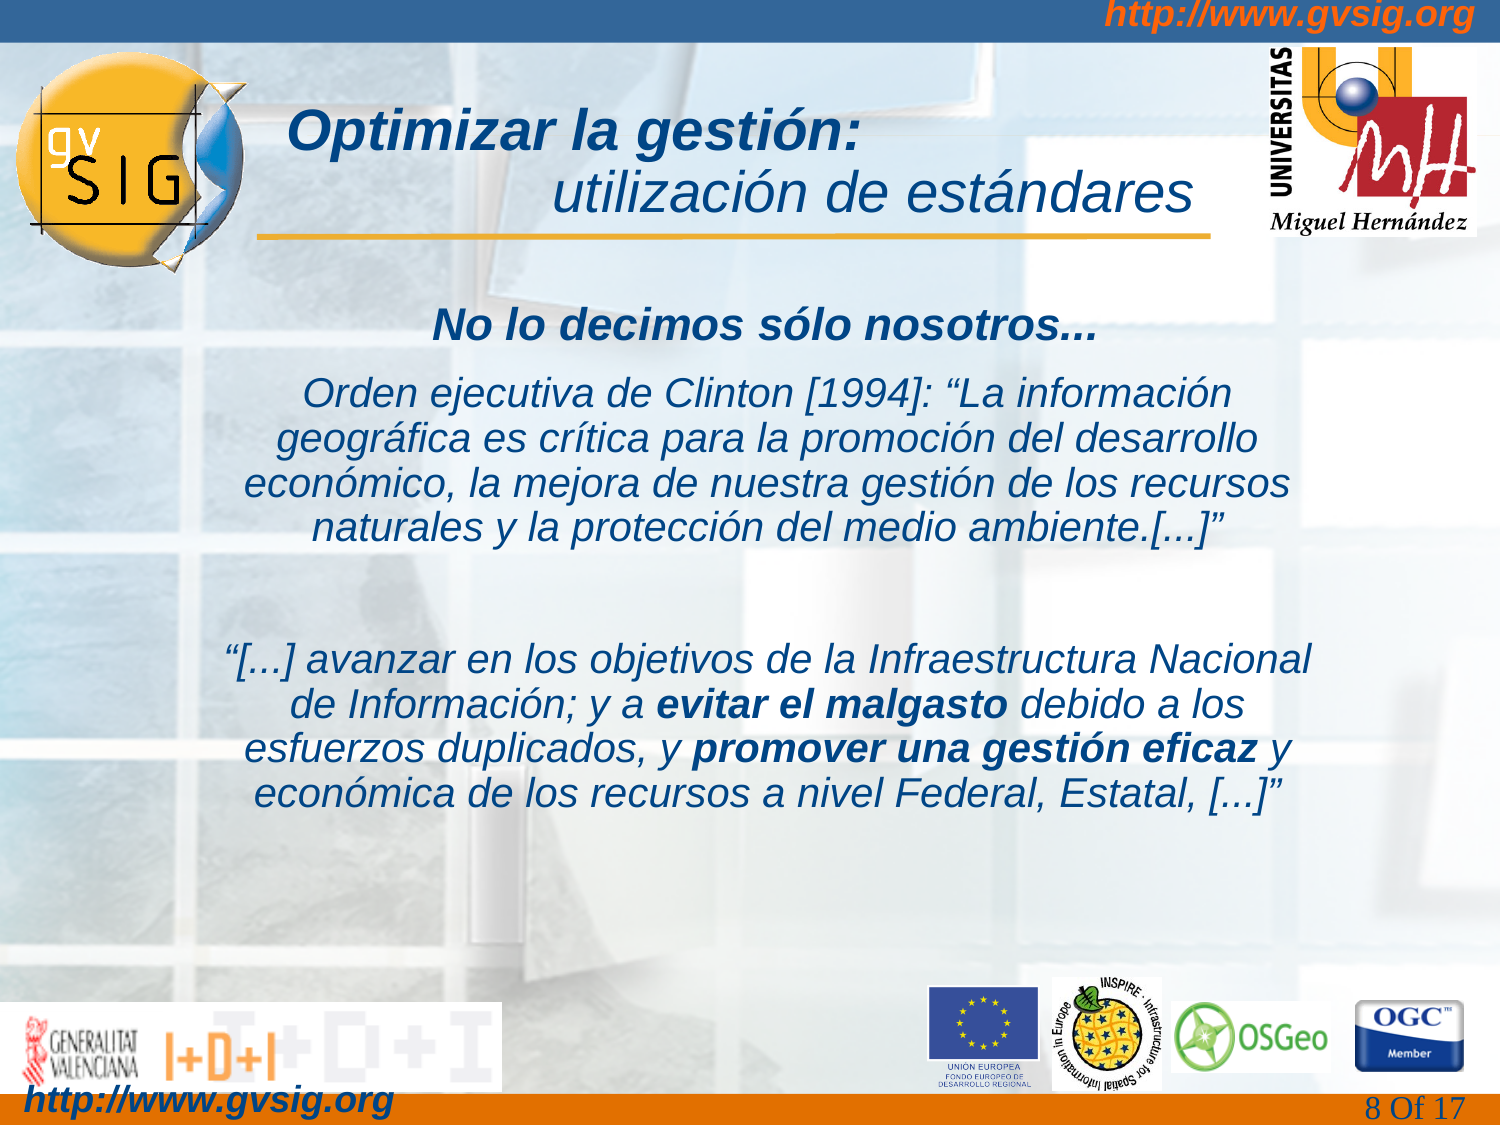

Optimizar la gestión:
utilización de estándares
No lo decimos sólo nosotros...
Orden ejecutiva de Clinton [1994]: “La información geográfica es crítica para la promoción del desarrollo económico, la mejora de nuestra gestión de los recursos naturales y la protección del medio ambiente.[...]”
“[...] avanzar en los objetivos de la Infraestructura Nacional de Información; y a evitar el malgasto debido a los esfuerzos duplicados, y promover una gestión eficaz y económica de los recursos a nivel Federal, Estatal, [...]”
8